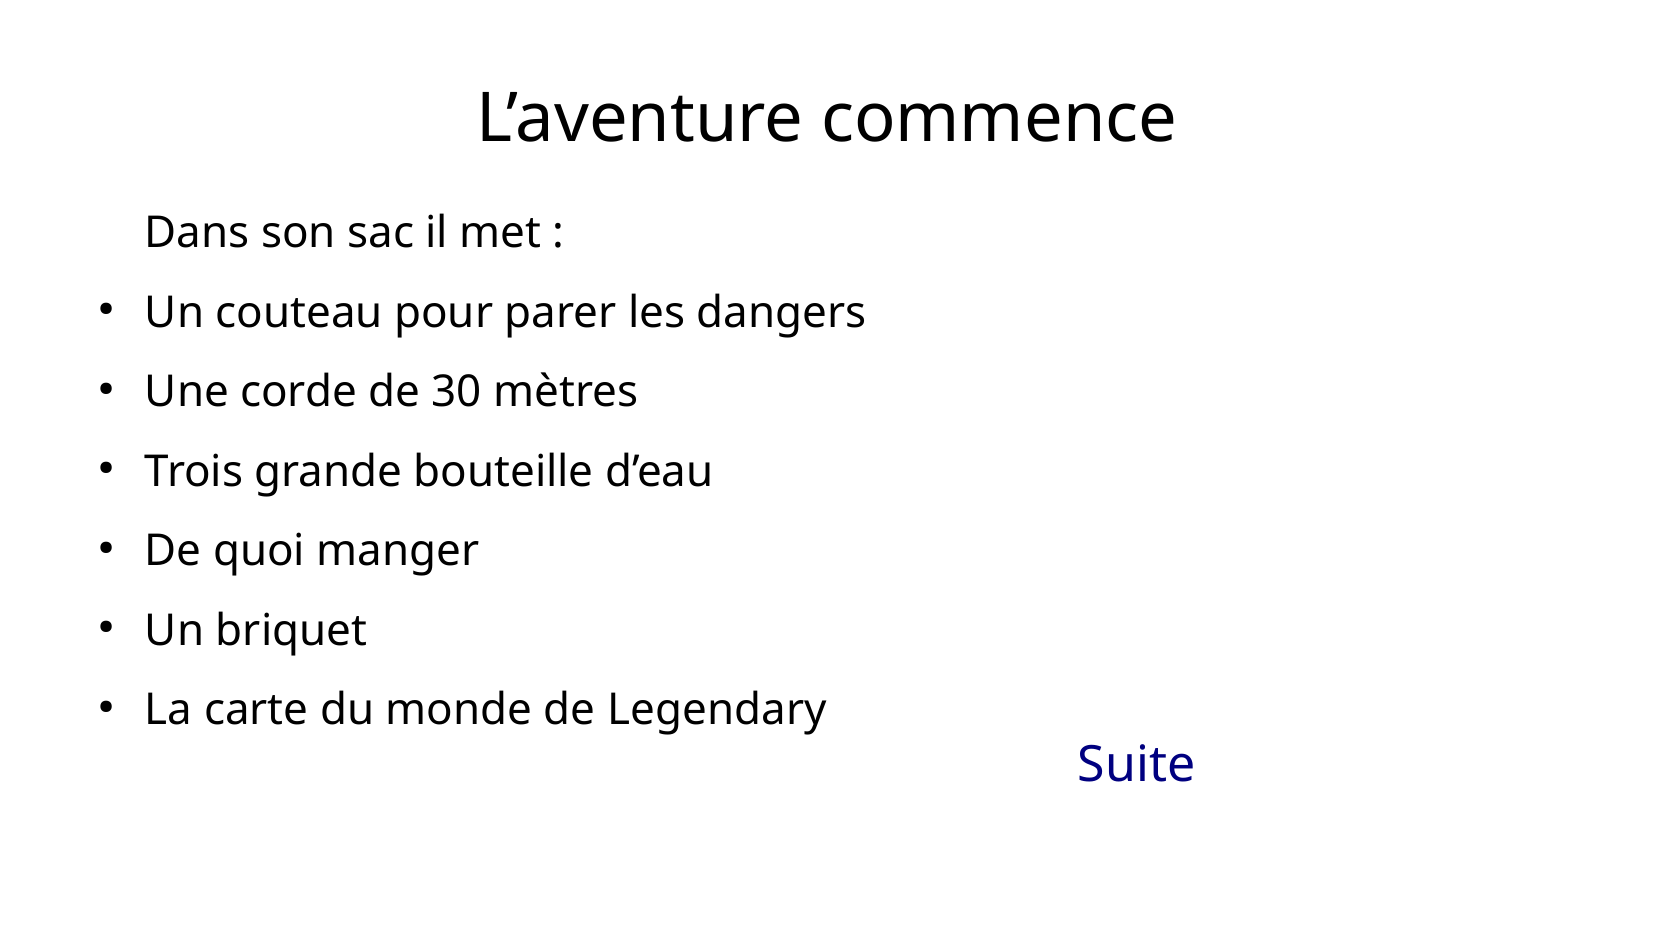

# L’aventure commence
Dans son sac il met :
Un couteau pour parer les dangers
Une corde de 30 mètres
Trois grande bouteille d’eau
De quoi manger
Un briquet
La carte du monde de Legendary
Suite